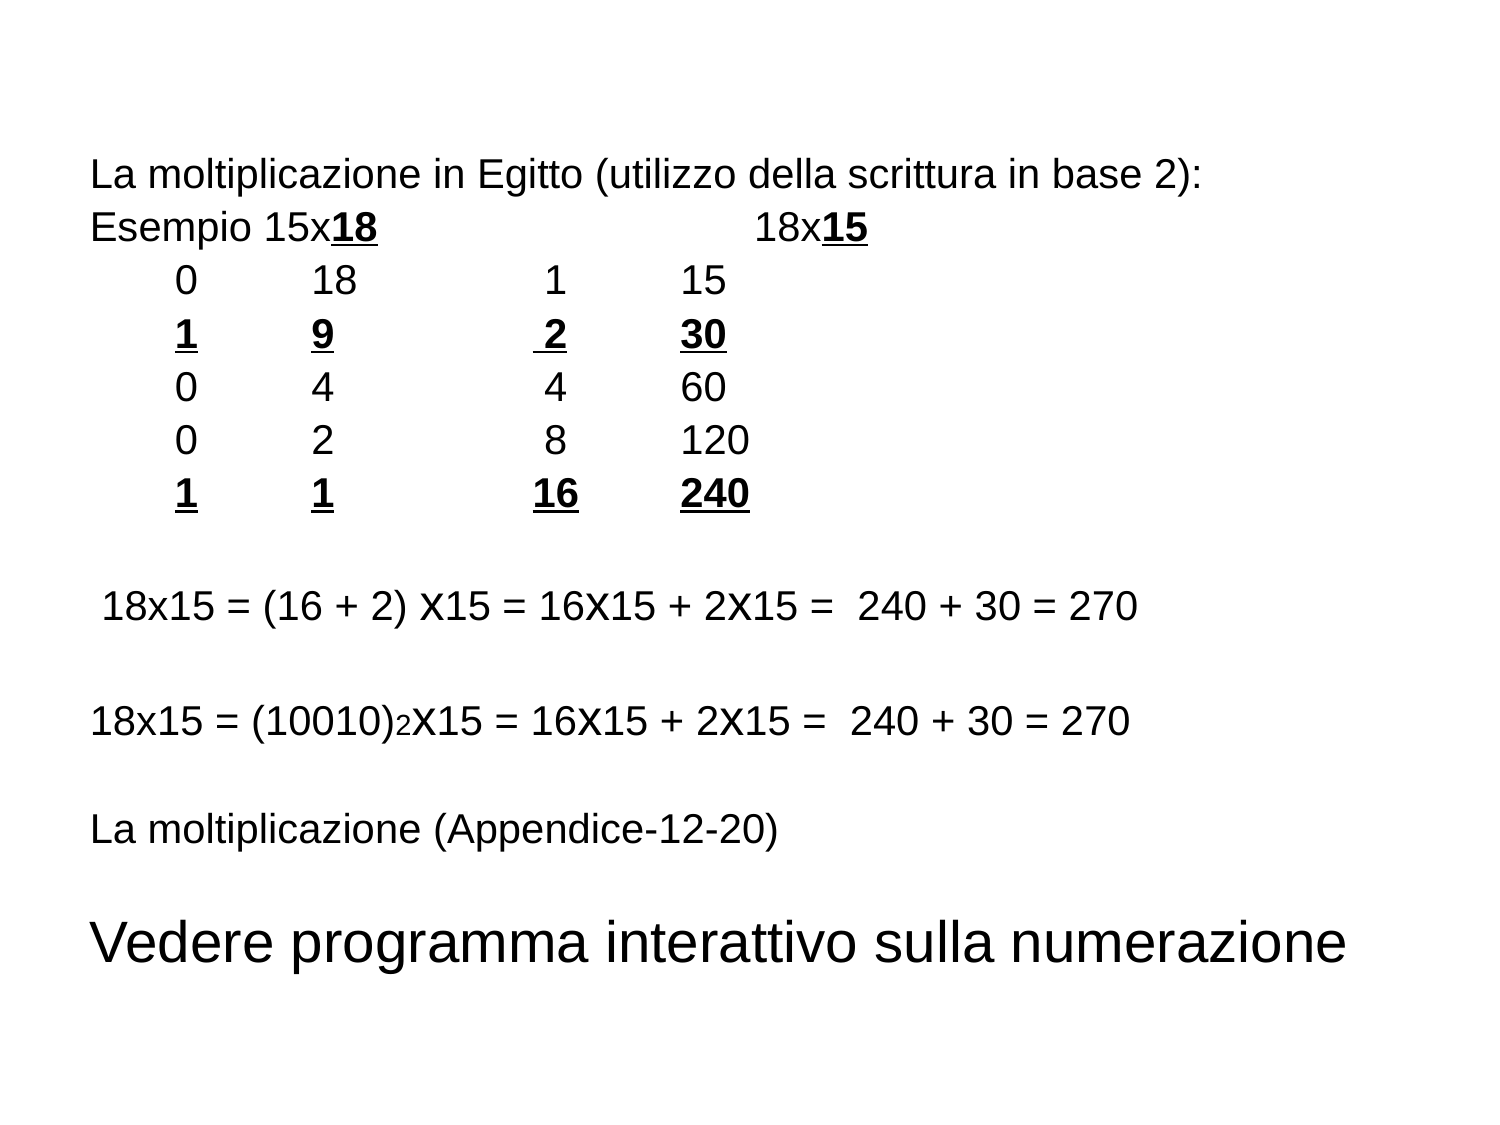

#
La moltiplicazione in Egitto (utilizzo della scrittura in base 2):
Esempio 15x18 					18x15
	 0		18			 1		15
	 1		9			 2		30
	 0		4			 4		60
	 0		2			 8		120
	 1		1			16		240
 18x15 = (16 + 2) x15 = 16x15 + 2x15 = 240 + 30 = 270
18x15 = (10010)2x15 = 16x15 + 2x15 = 240 + 30 = 270
La moltiplicazione (Appendice-12-20)
Vedere programma interattivo sulla numerazione